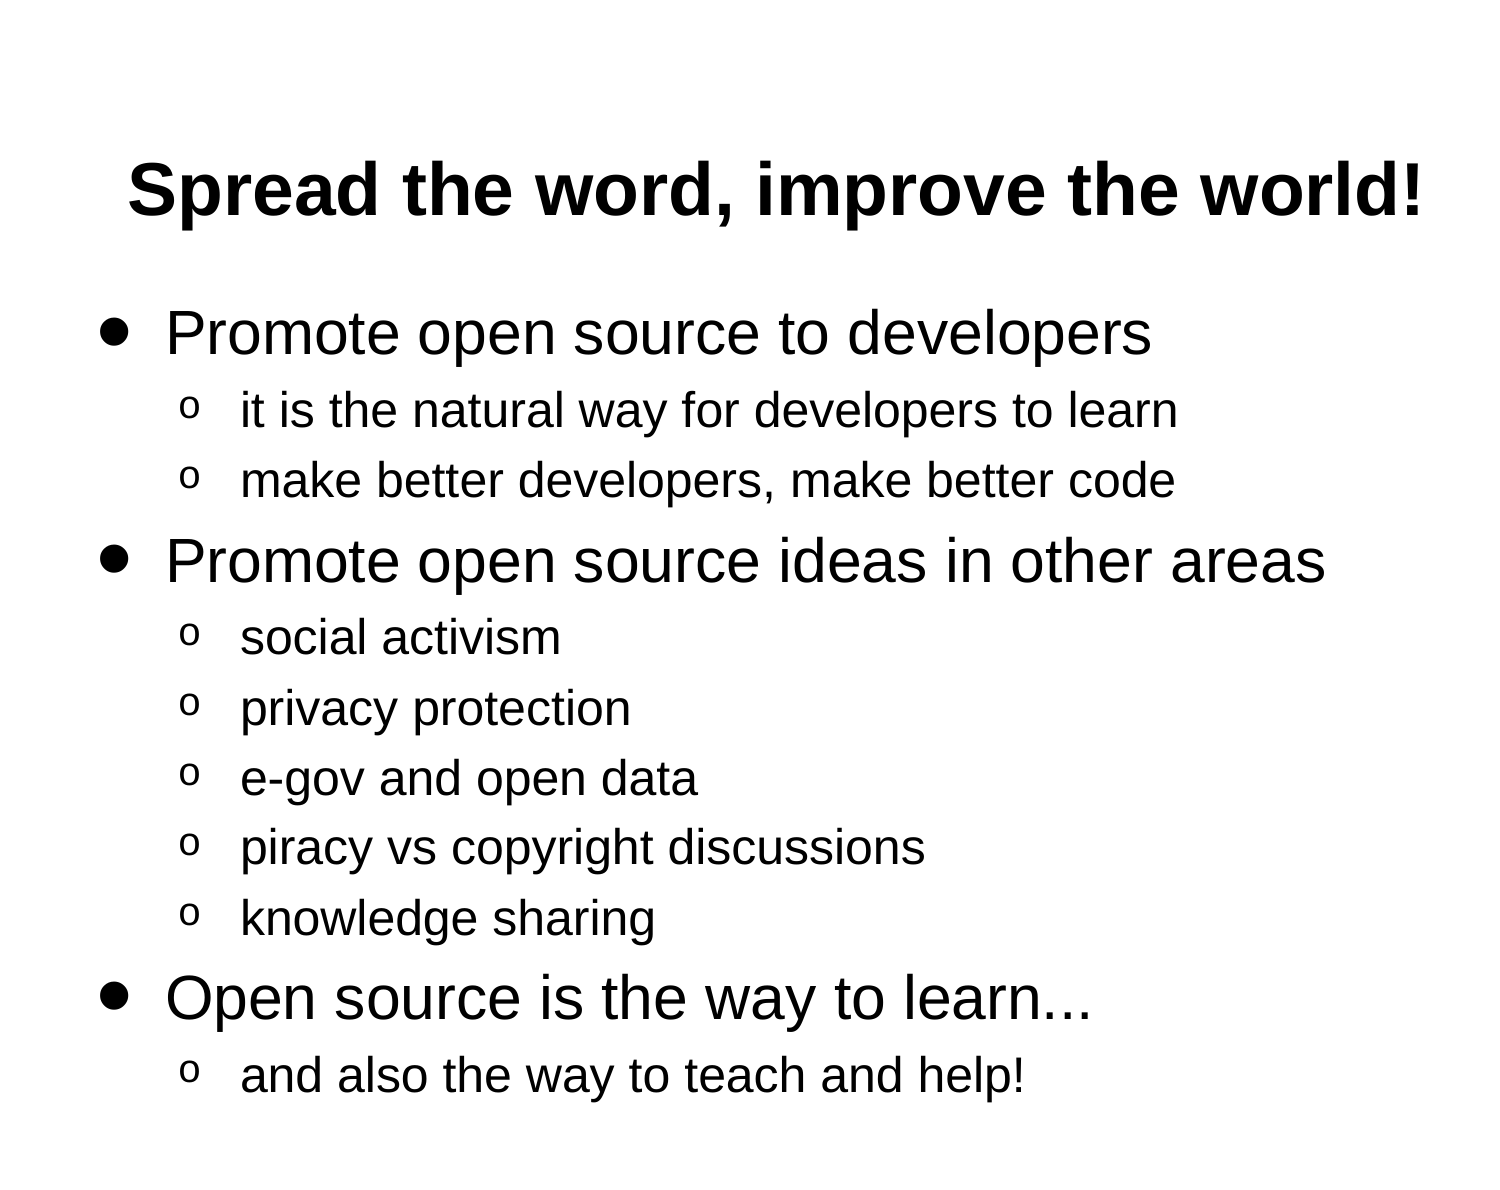

# Spread the word, improve the world!
Promote open source to developers
it is the natural way for developers to learn
make better developers, make better code
Promote open source ideas in other areas
social activism
privacy protection
e-gov and open data
piracy vs copyright discussions
knowledge sharing
Open source is the way to learn...
and also the way to teach and help!